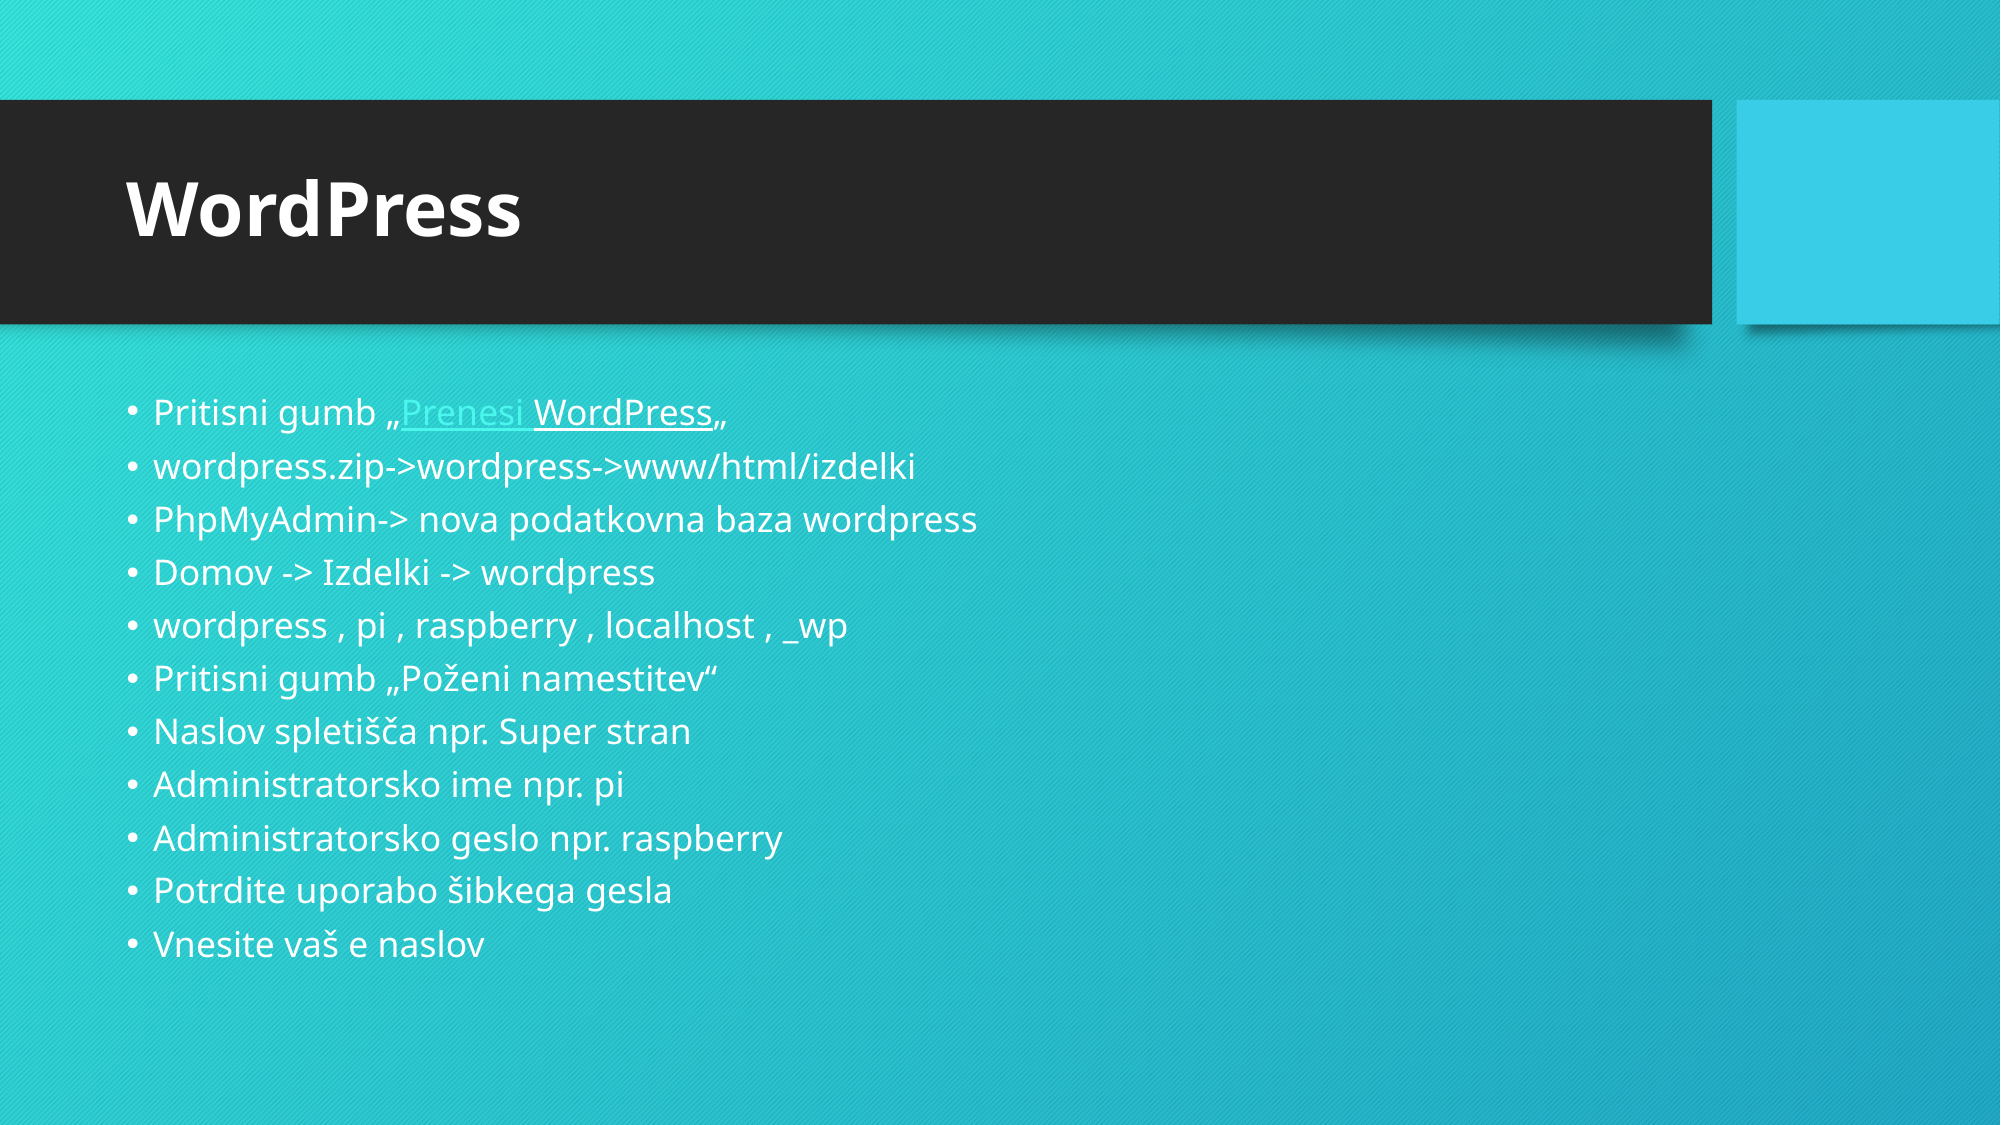

# WordPress
Pritisni gumb „Prenesi WordPress„
wordpress.zip->wordpress->www/html/izdelki
PhpMyAdmin-> nova podatkovna baza wordpress
Domov -> Izdelki -> wordpress
wordpress , pi , raspberry , localhost , _wp
Pritisni gumb „Poženi namestitev“
Naslov spletišča npr. Super stran
Administratorsko ime npr. pi
Administratorsko geslo npr. raspberry
Potrdite uporabo šibkega gesla
Vnesite vaš e naslov